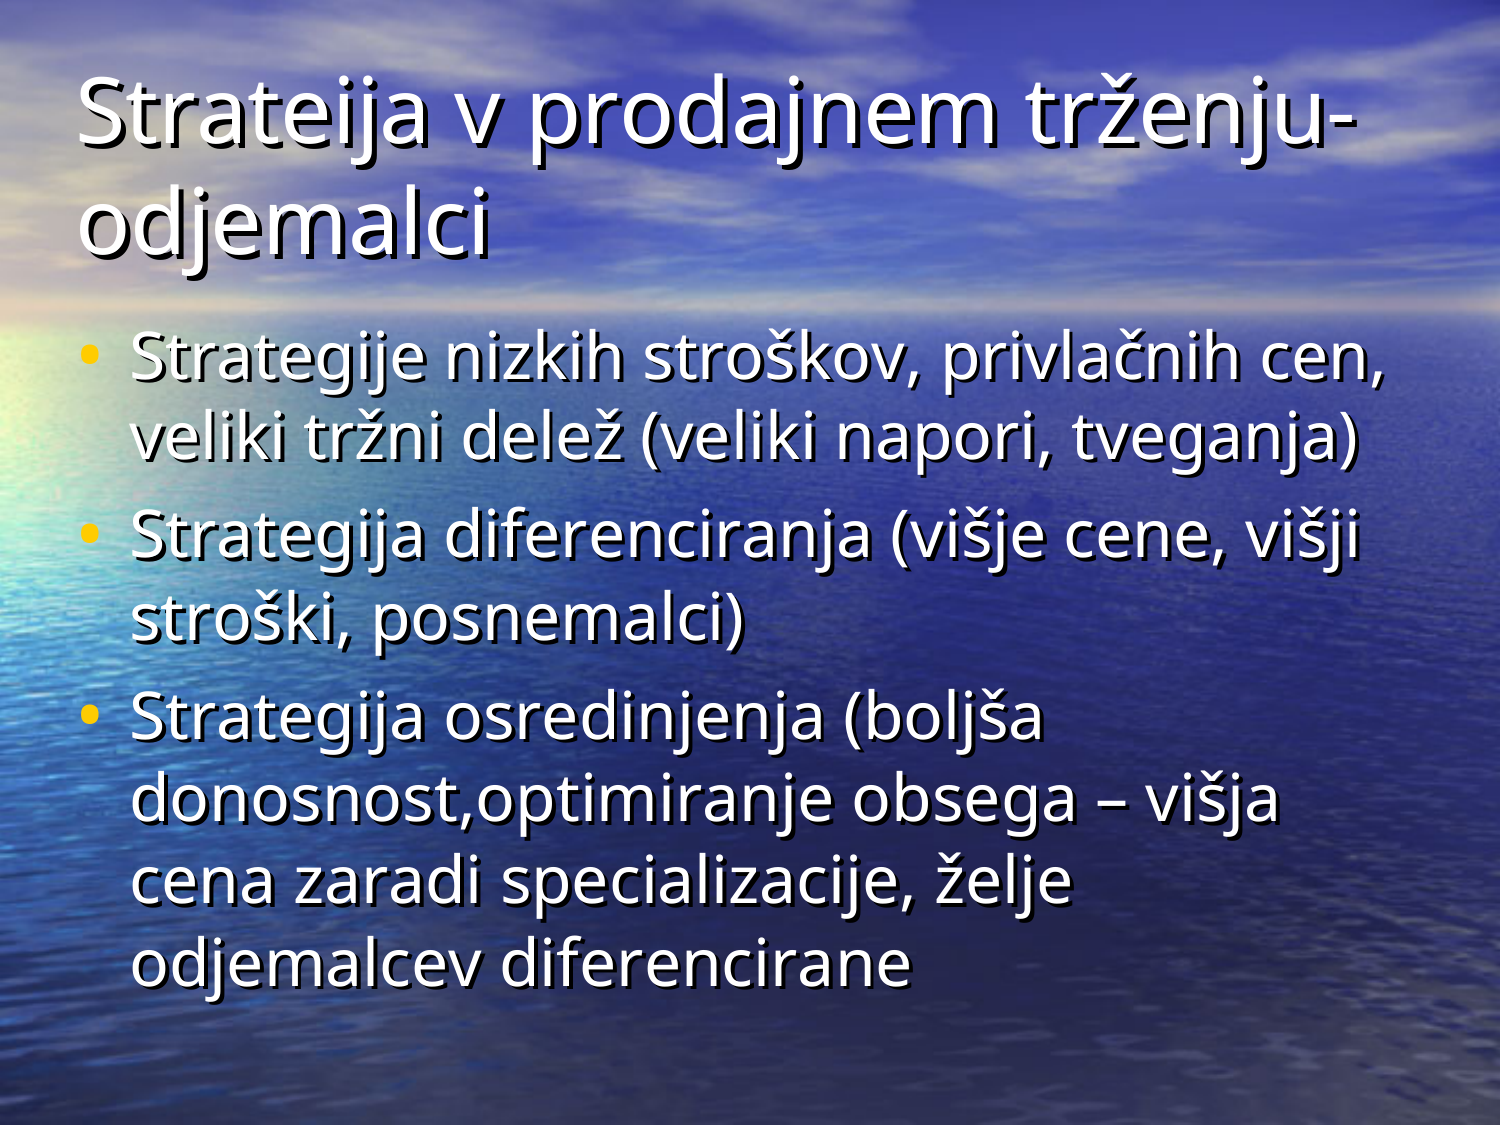

# Strateija v prodajnem trženju- odjemalci
Strategije nizkih stroškov, privlačnih cen, veliki tržni delež (veliki napori, tveganja)
Strategija diferenciranja (višje cene, višji stroški, posnemalci)
Strategija osredinjenja (boljša donosnost,optimiranje obsega – višja cena zaradi specializacije, želje odjemalcev diferencirane